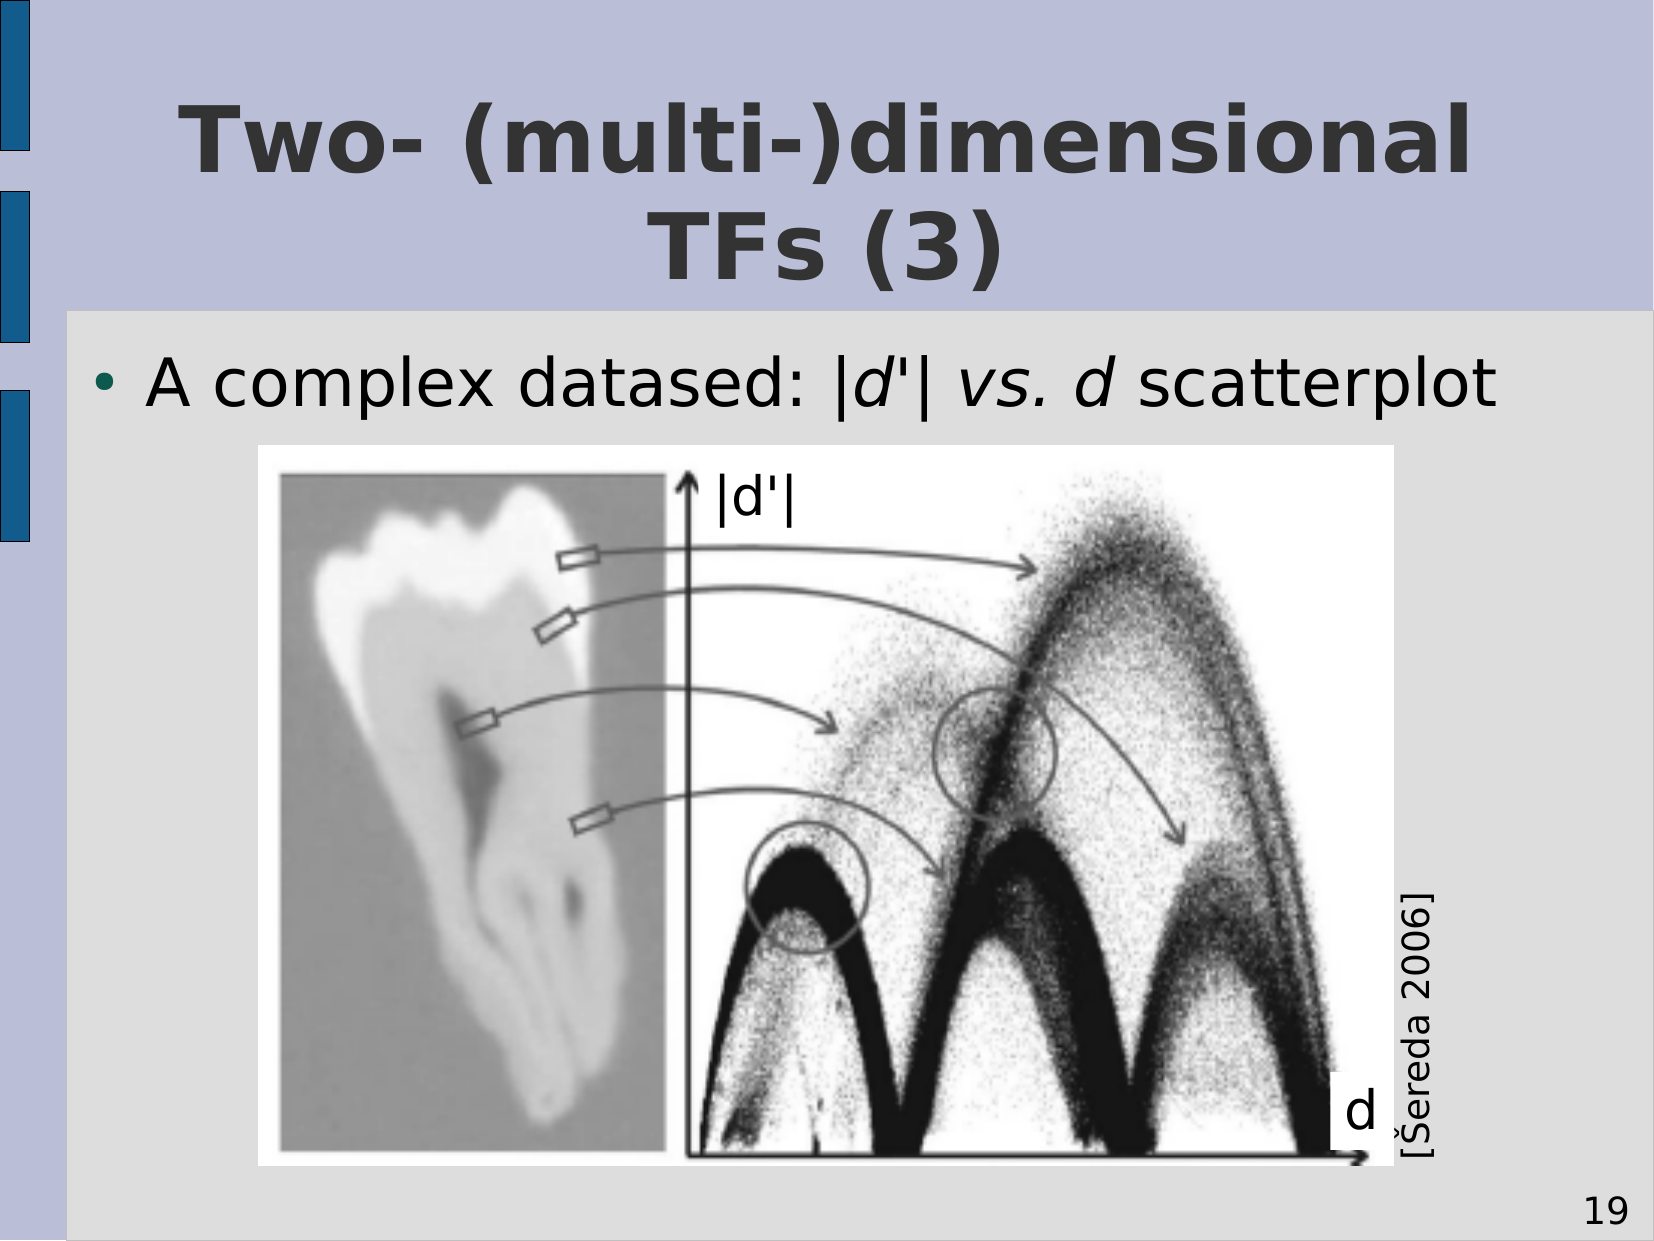

# Two- (multi-)dimensional TFs (3)
A complex datased: |d'| vs. d scatterplot
|d'|
[Šereda 2006]
d